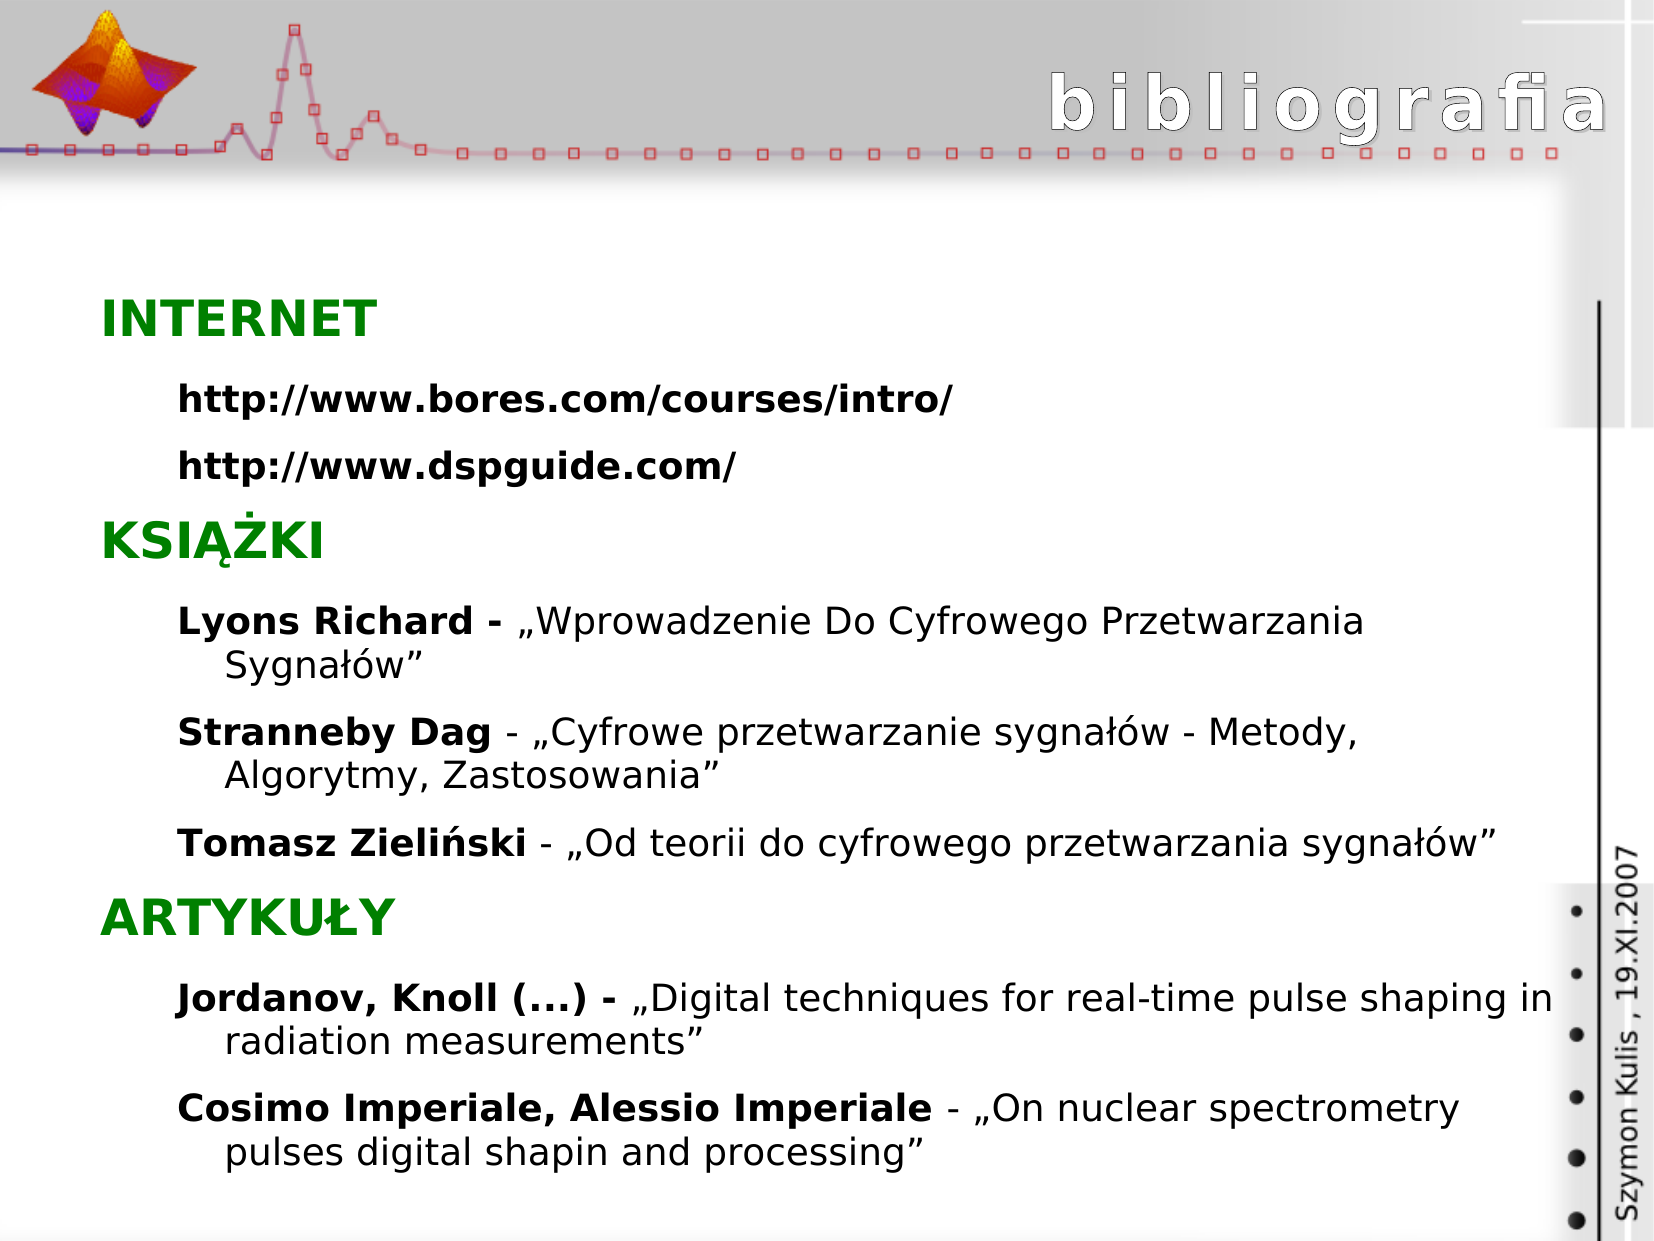

# bibliografia
INTERNET
http://www.bores.com/courses/intro/
http://www.dspguide.com/
KSIĄŻKI
Lyons Richard - „Wprowadzenie Do Cyfrowego Przetwarzania Sygnałów”
Stranneby Dag - „Cyfrowe przetwarzanie sygnałów - Metody, Algorytmy, Zastosowania”
Tomasz Zieliński - „Od teorii do cyfrowego przetwarzania sygnałów”
ARTYKUŁY
Jordanov, Knoll (...) - „Digital techniques for real-time pulse shaping in radiation measurements”
Cosimo Imperiale, Alessio Imperiale - „On nuclear spectrometry pulses digital shapin and processing”